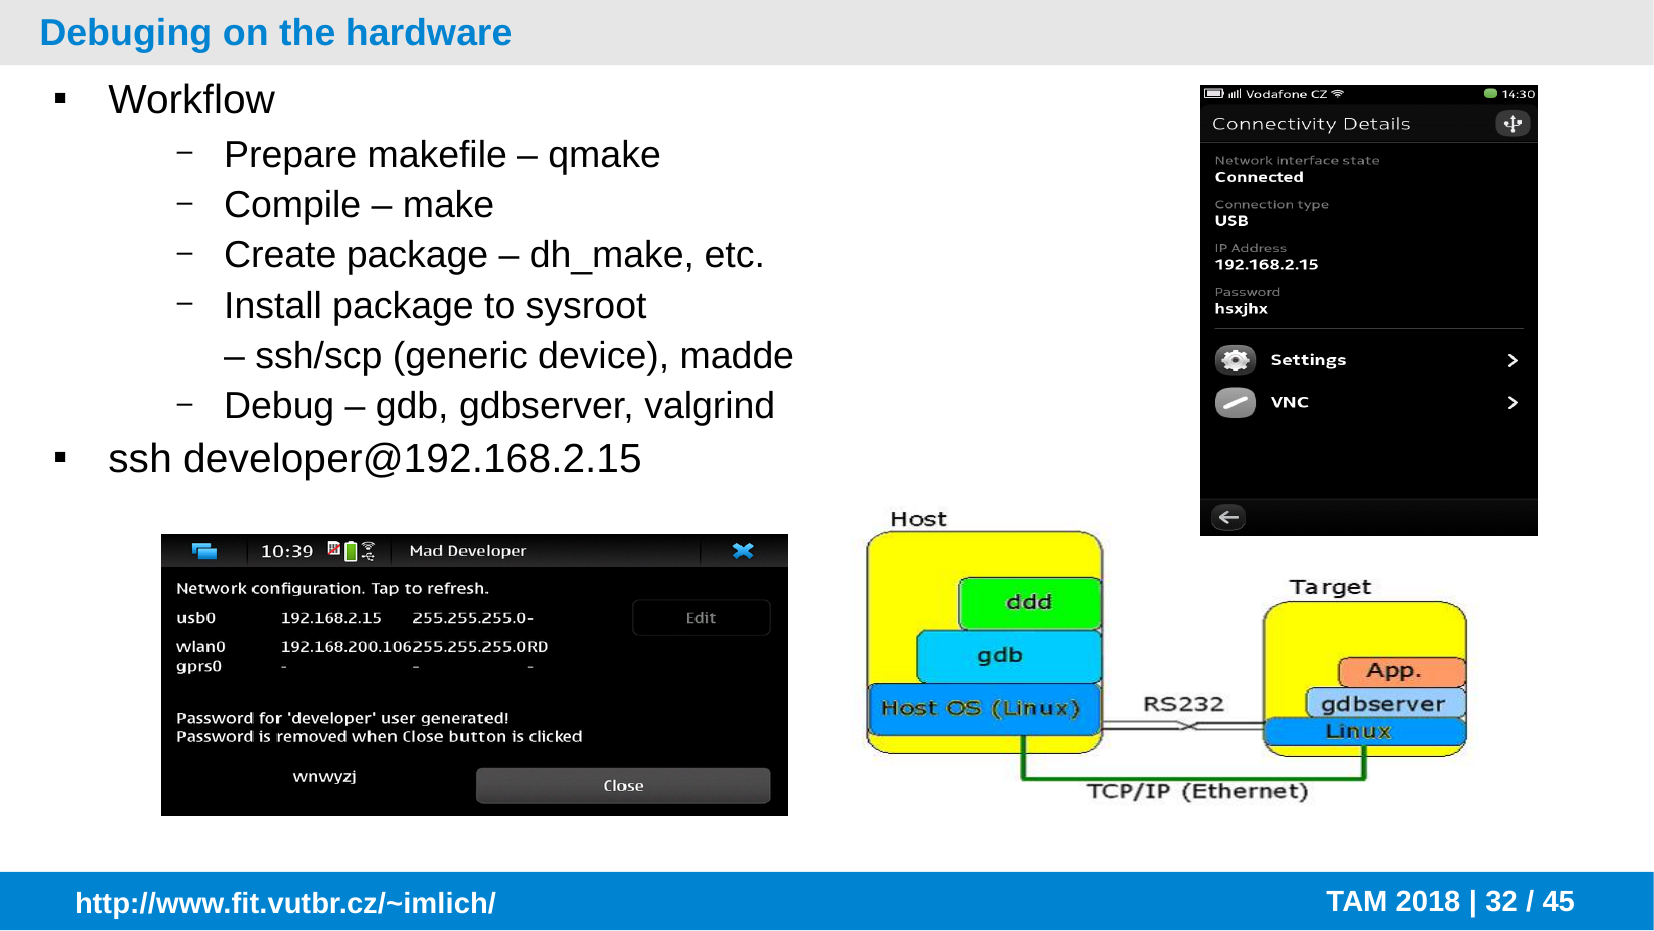

# Debuging on the hardware
Workflow
Prepare makefile – qmake
Compile – make
Create package – dh_make, etc.
Install package to sysroot
– ssh/scp (generic device), madde
Debug – gdb, gdbserver, valgrind
ssh developer@192.168.2.15